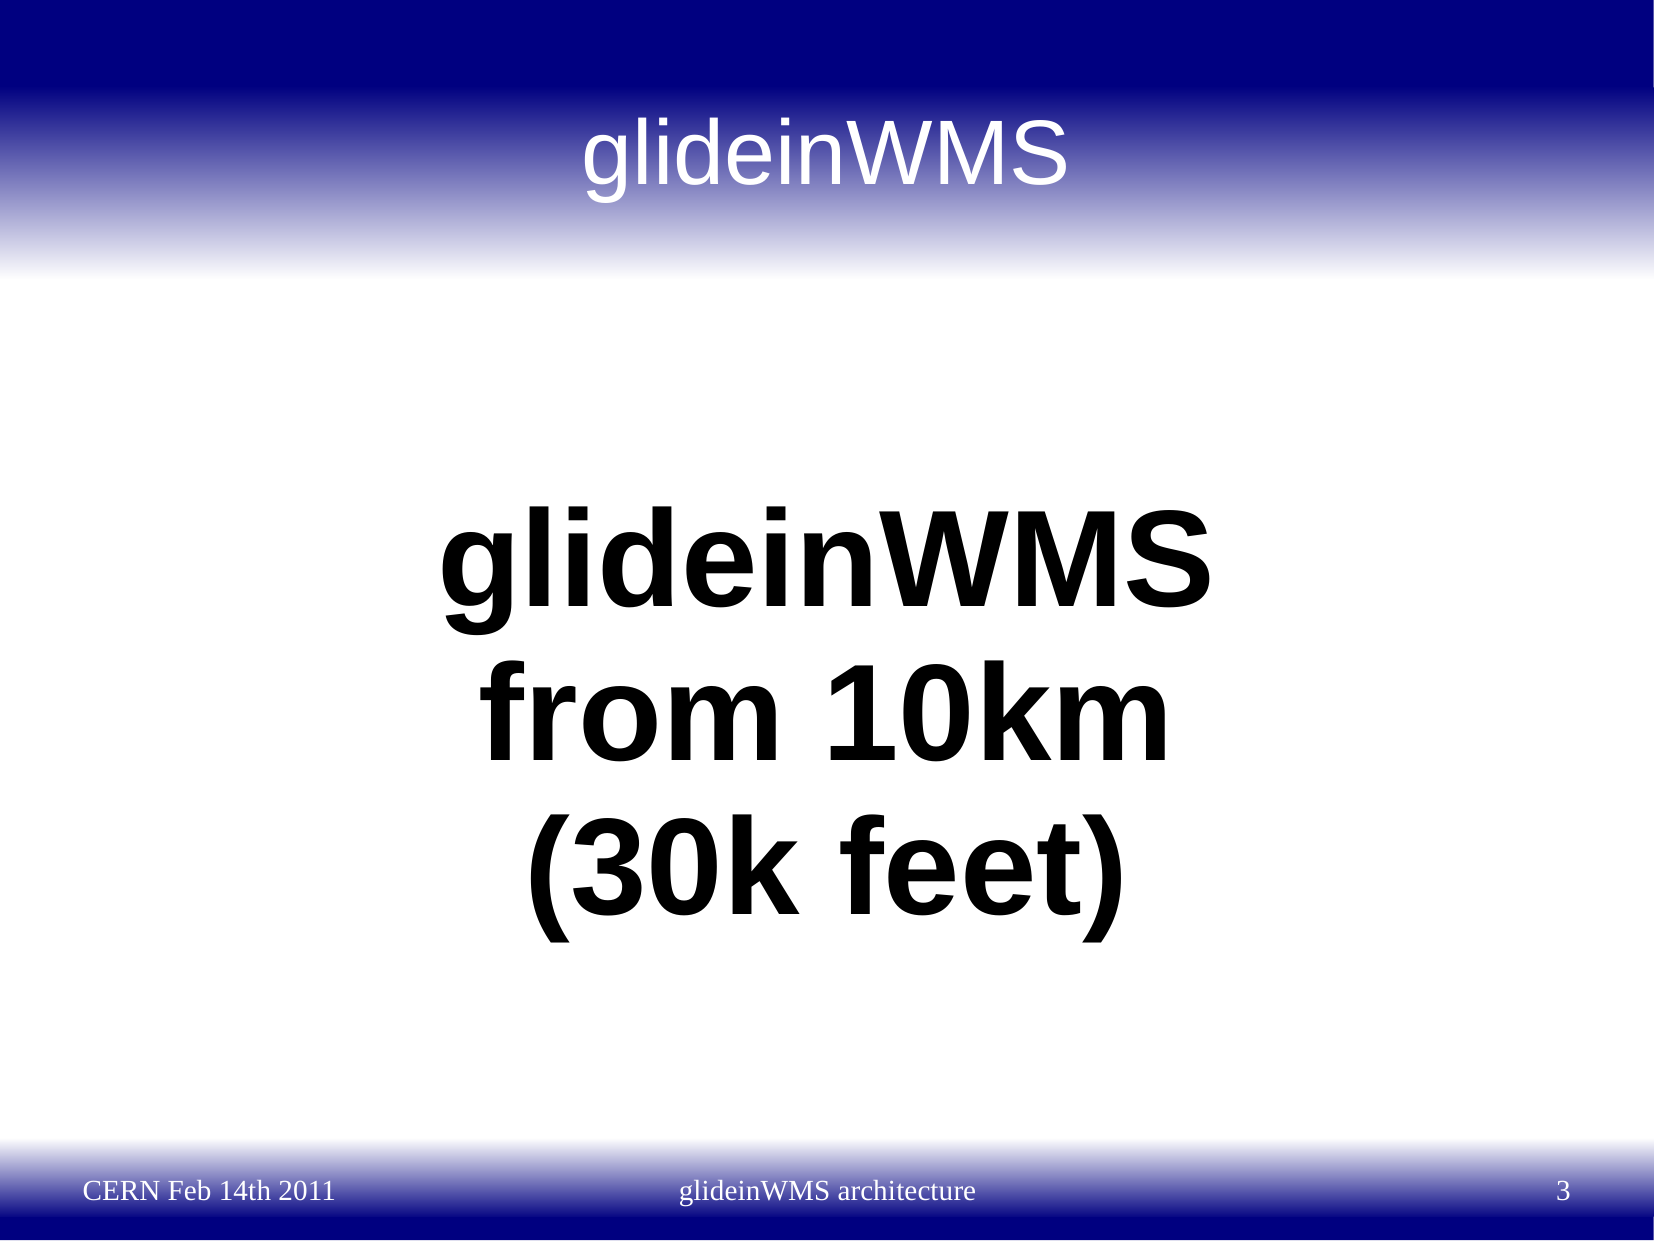

# glideinWMS
glideinWMS
from 10km
(30k feet)
CERN Feb 14th 2011
glideinWMS architecture
3